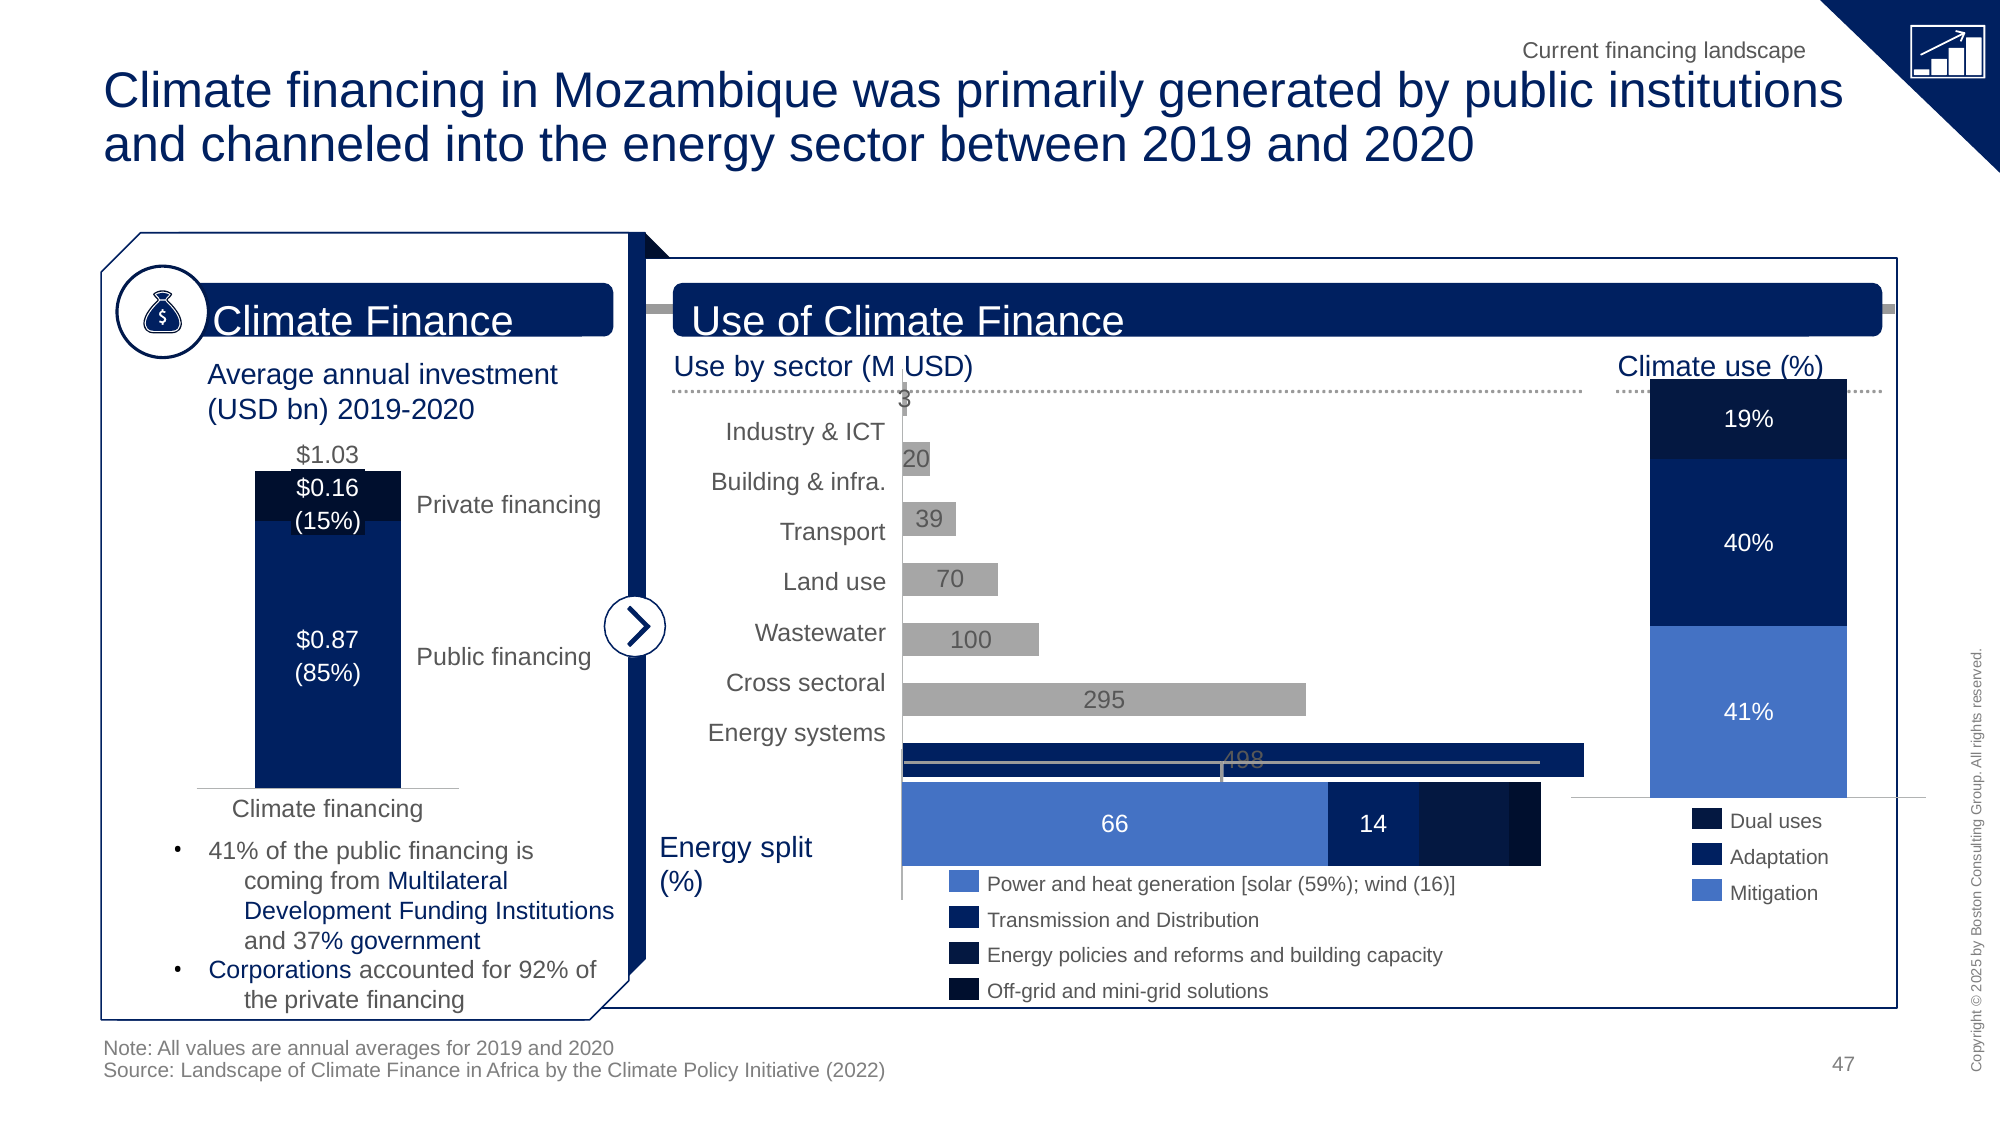

Current financing landscape
# Climate financing in Mozambique was primarily generated by public institutions and channeled into the energy sector between 2019 and 2020
Climate Finance
Use of Climate Finance
Use by sector (M USD)
Climate use (%)
Average annual investment (USD bn) 2019-2020
### Chart
| Category | Series1 |
|---|---|
| 1 | 3.0 |
| 2 | 20.0 |
| 3 | 39.0 |
| 4 | 70.0 |
| 5 | 100.0 |
| 6 | 295.0 |
| 7 | 498.0 |
### Chart
| Category | Series1 | Series2 | Series3 |
|---|---|---|---|
| 1 | 41.0 | 40.0 | 19.0 |
Industry & ICT
$1.03
Building & infra.
### Chart
| Category | Series1 | Series2 |
|---|---|---|
| 1 | 0.87 | 0.16 |$0.16
(15%)
Private financing
Transport
Land use
Wastewater
$0.87
(85%)
Public financing
Cross sectoral
Energy systems
### Chart
| Category | Series1 | Series2 | Series3 | Series4 |
|---|---|---|---|---|
| 1 | 66.0 | 14.0 | 14.0 | 5.0 |
Climate financing
Dual uses
Energy split (%)
41% of the public financing is coming from Multilateral Development Funding Institutions and 37% government
Corporations accounted for 92% of the private financing
Adaptation
Power and heat generation [solar (59%); wind (16)]
Mitigation
Transmission and Distribution
Energy policies and reforms and building capacity
Off-grid and mini-grid solutions
Note: All values are annual averages for 2019 and 2020
Source: Landscape of Climate Finance in Africa by the Climate Policy Initiative (2022)